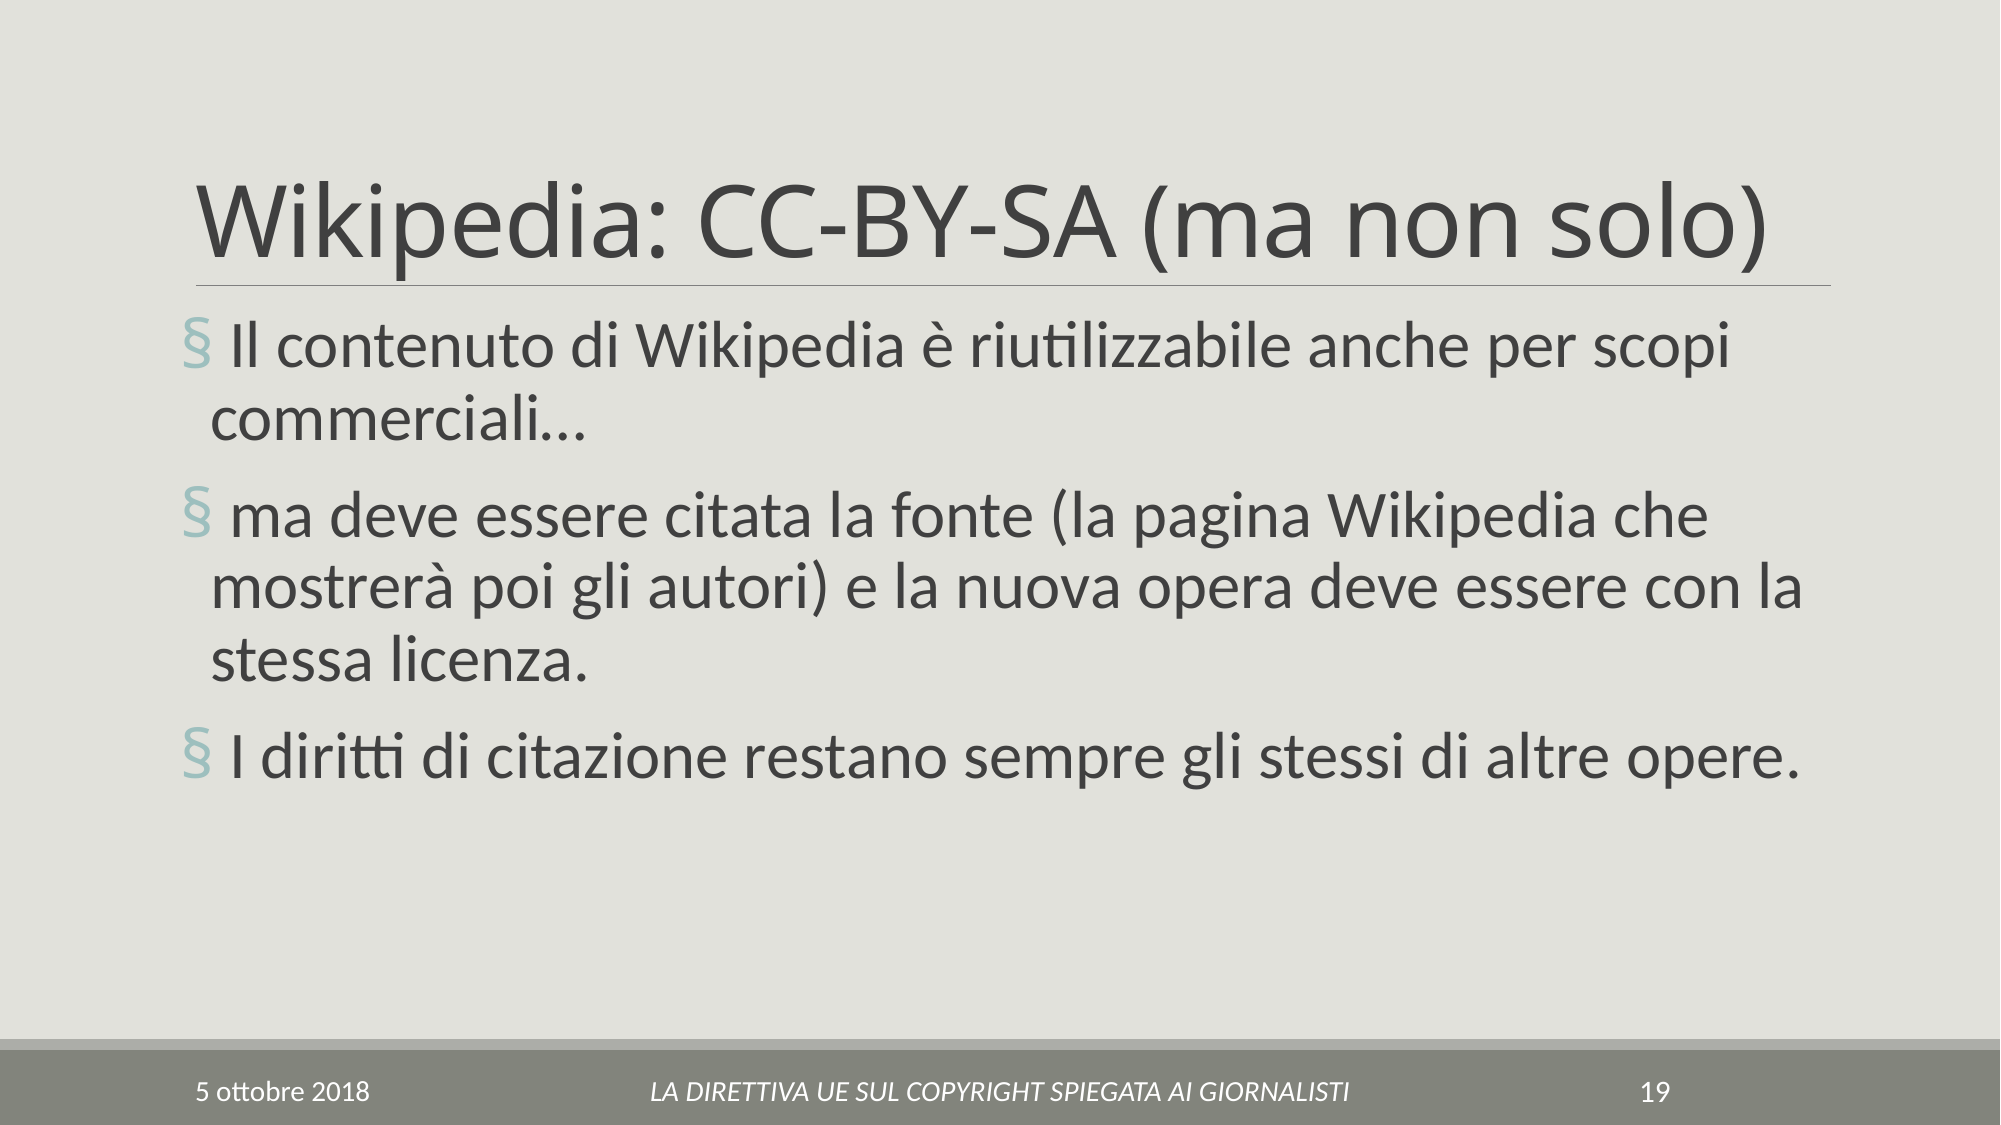

# Wikipedia: CC-BY-SA (ma non solo)
 Il contenuto di Wikipedia è riutilizzabile anche per scopi commerciali…
 ma deve essere citata la fonte (la pagina Wikipedia che mostrerà poi gli autori) e la nuova opera deve essere con la stessa licenza.
 I diritti di citazione restano sempre gli stessi di altre opere.
5 ottobre 2018
La direttiva Ue sul copyright spiegata ai giornalisti